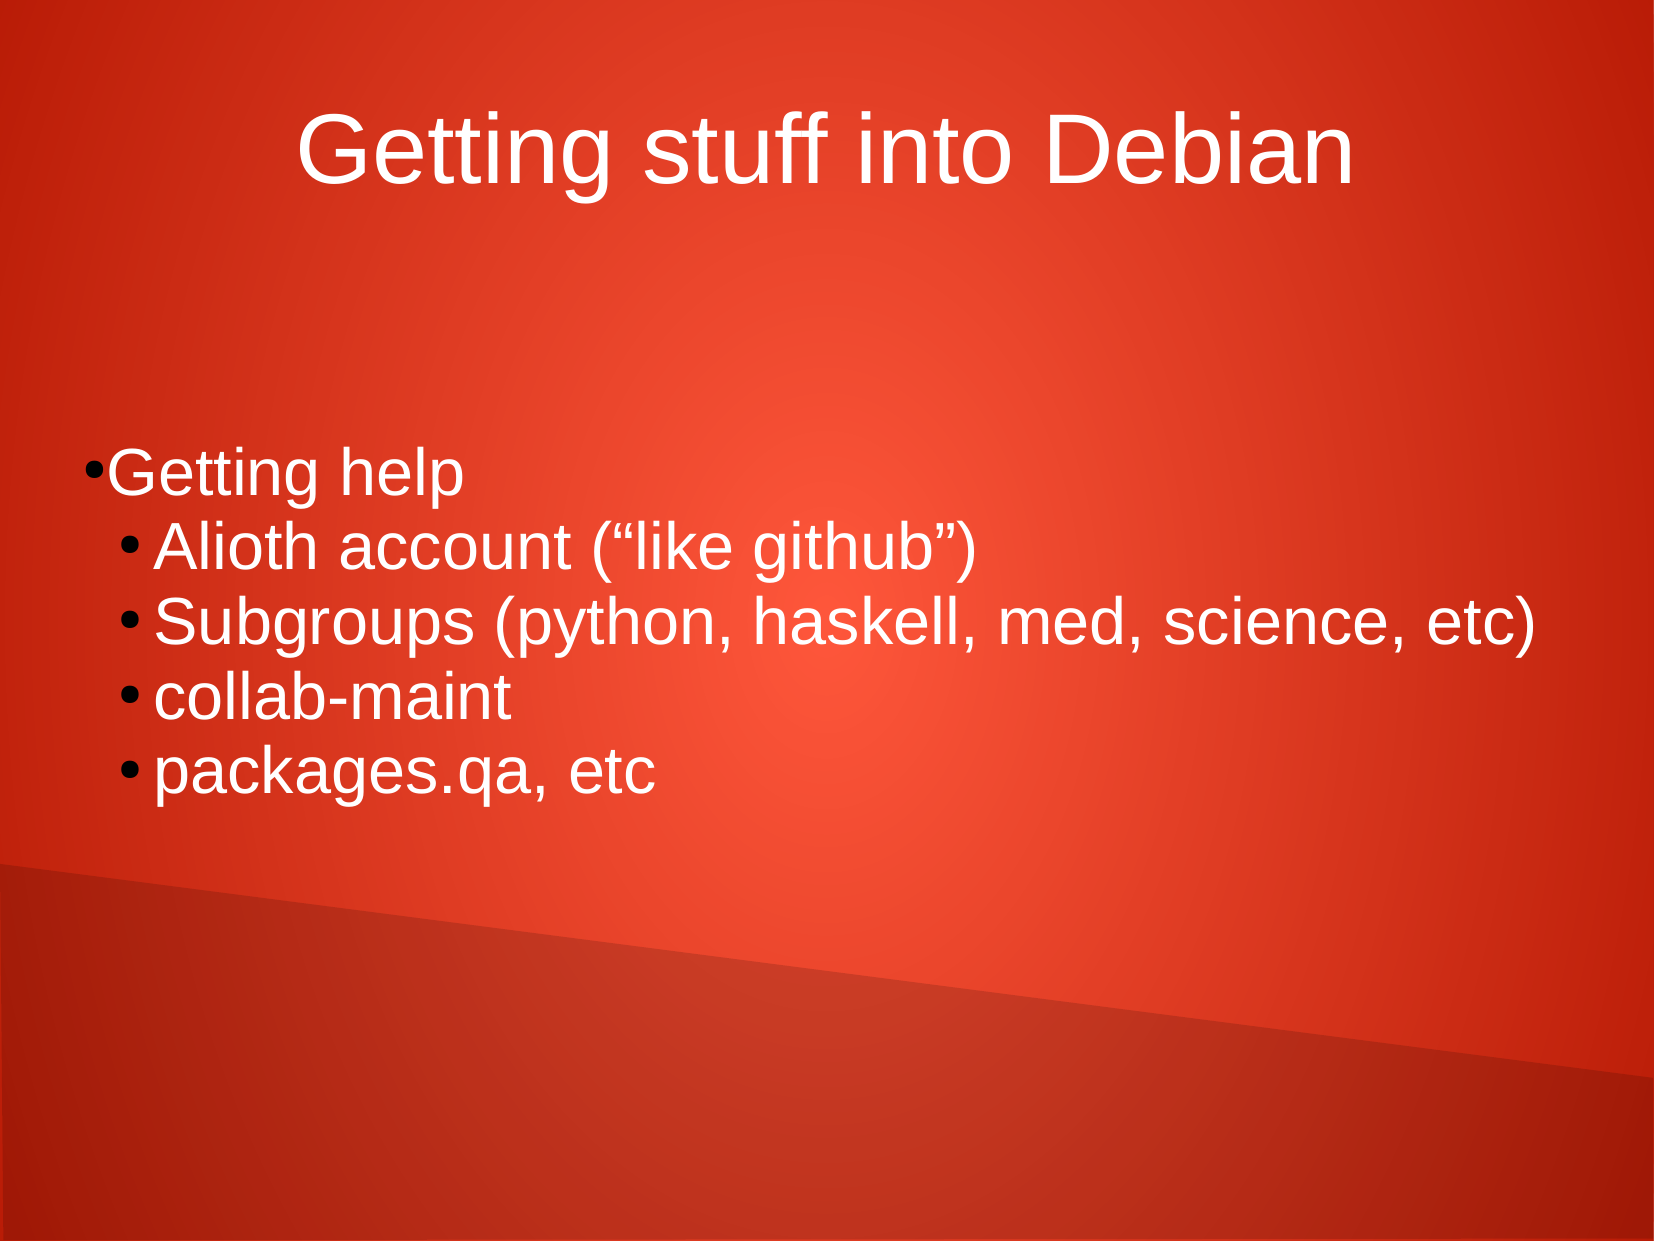

# Getting stuff into Debian
Getting help
Alioth account (“like github”)
Subgroups (python, haskell, med, science, etc)
collab-maint
packages.qa, etc